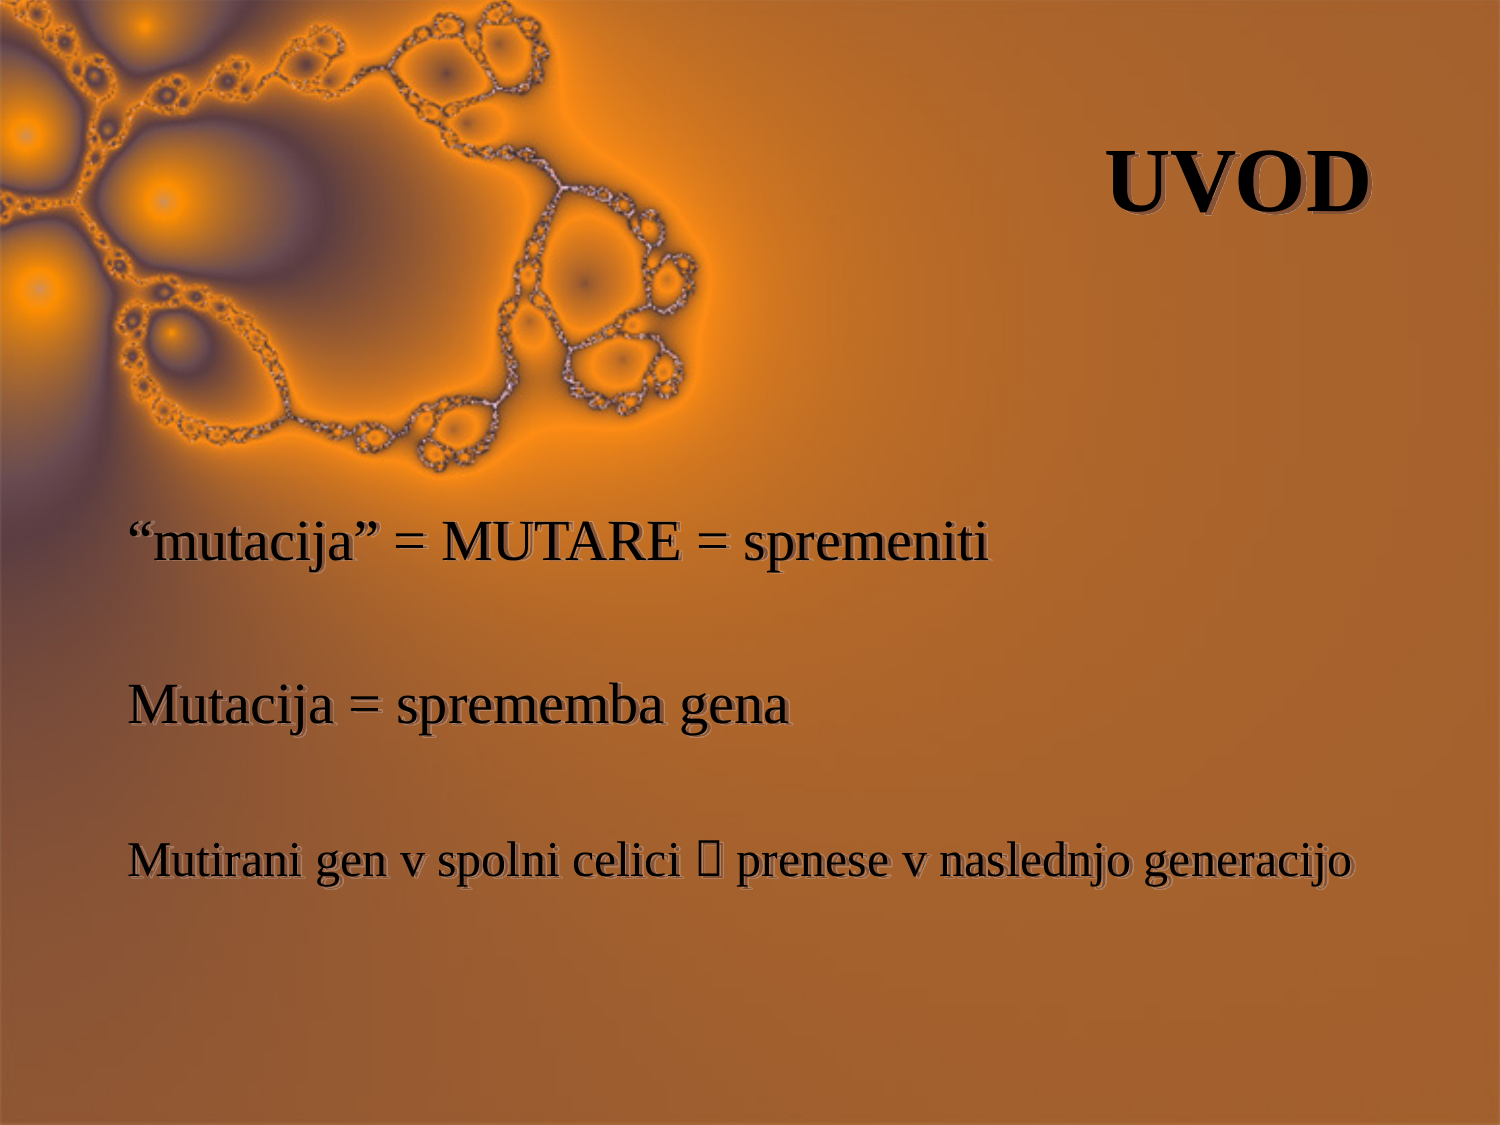

# UVOD
“mutacija” = MUTARE = spremeniti
Mutacija = sprememba gena
Mutirani gen v spolni celici  prenese v naslednjo generacijo